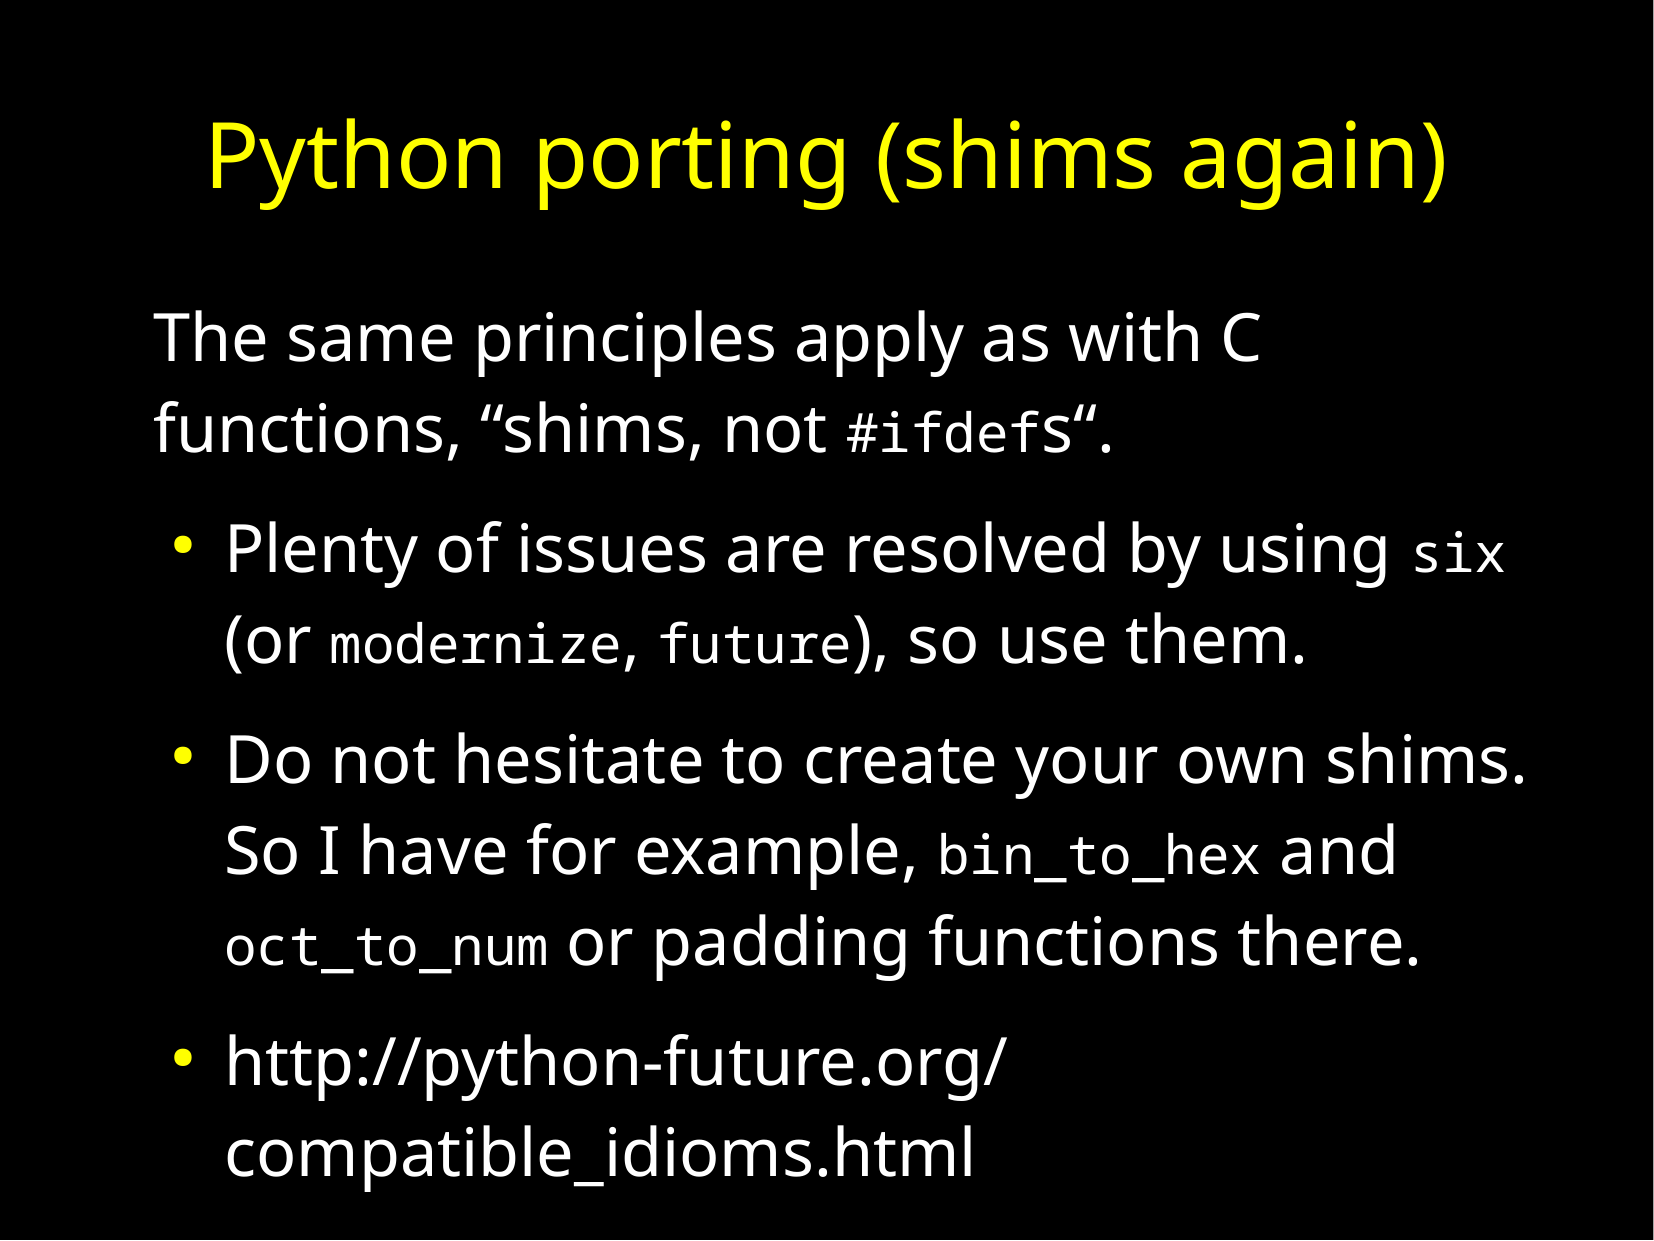

# Python porting (shims again)
The same principles apply as with C functions, “shims, not #ifdefs“.
Plenty of issues are resolved by using six (or modernize, future), so use them.
Do not hesitate to create your own shims. So I have for example, bin_to_hex and oct_to_num or padding functions there.
http://python-future.org/compatible_idioms.html